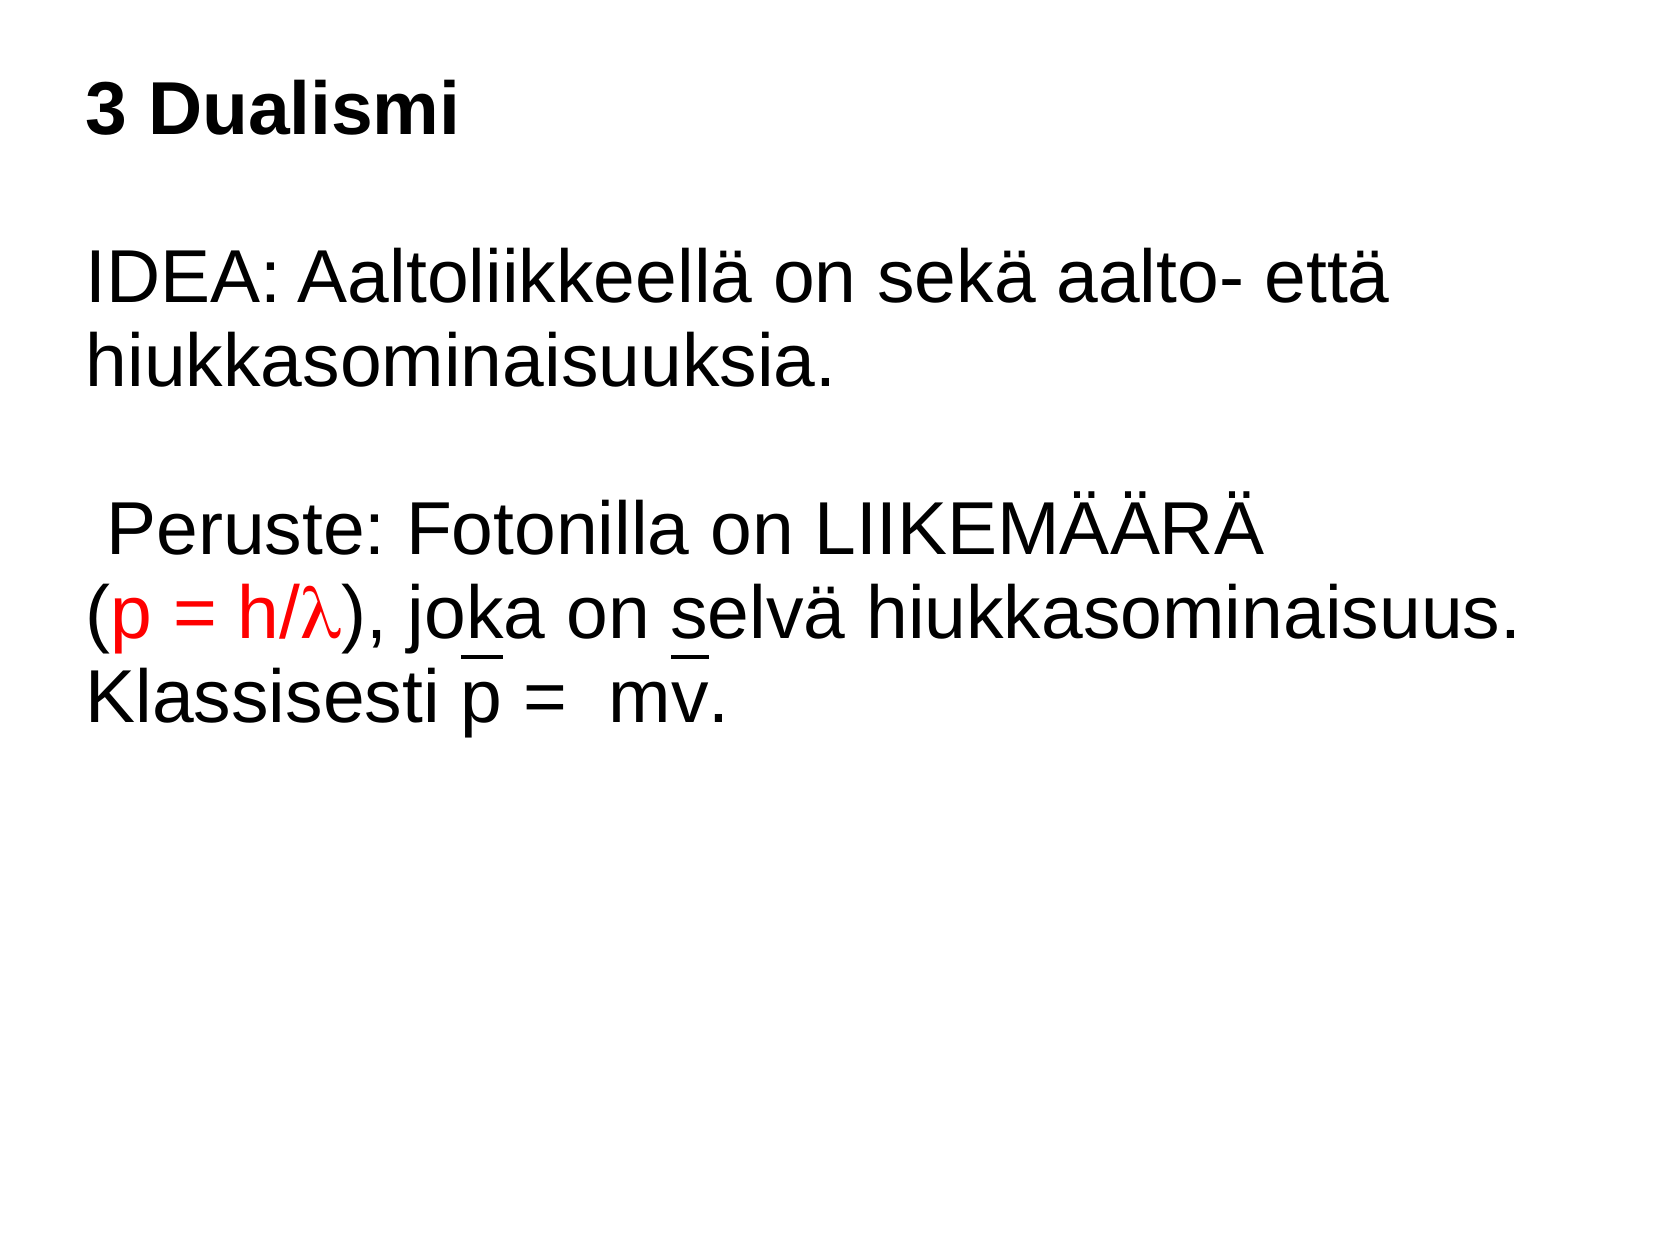

3 Dualismi
IDEA: Aaltoliikkeellä on sekä aalto- että
hiukkasominaisuuksia.
 Peruste: Fotonilla on LIIKEMÄÄRÄ (p = h/l), joka on selvä hiukkasominaisuus.
Klassisesti p = mv.